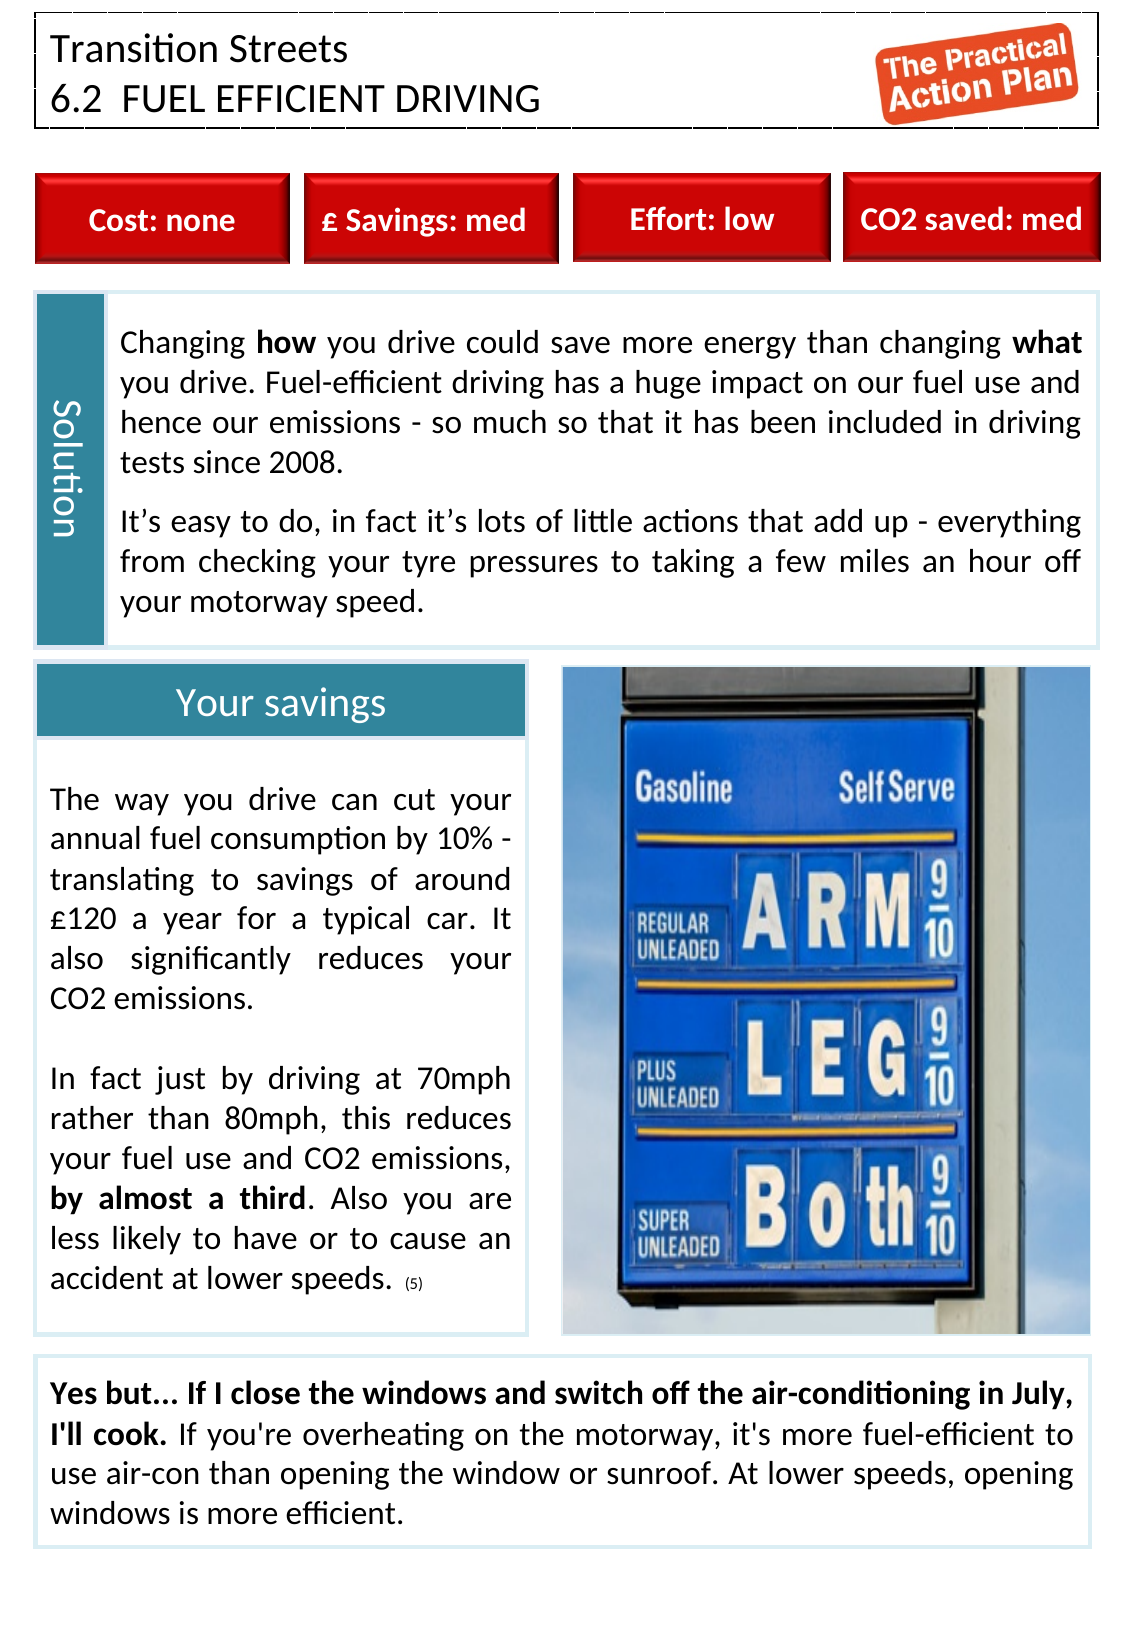

Transition Streets
6.2 FUEL EFFICIENT DRIVING
CO2 saved: med
Cost: none
£ Savings: med
Effort: low
Solution
Changing how you drive could save more energy than changing what you drive. Fuel-efficient driving has a huge impact on our fuel use and hence our emissions - so much so that it has been included in driving tests since 2008.
It’s easy to do, in fact it’s lots of little actions that add up - everything from checking your tyre pressures to taking a few miles an hour off your motorway speed.
Your savings
The way you drive can cut your annual fuel consumption by 10% - translating to savings of around £120 a year for a typical car. It also significantly reduces your CO2 emissions.
In fact just by driving at 70mph rather than 80mph, this reduces your fuel use and CO2 emissions, by almost a third. Also you are less likely to have or to cause an accident at lower speeds. (5)
Yes but... If I close the windows and switch off the air-conditioning in July, I'll cook. If you're overheating on the motorway, it's more fuel-efficient to use air-con than opening the window or sunroof. At lower speeds, opening windows is more efficient.